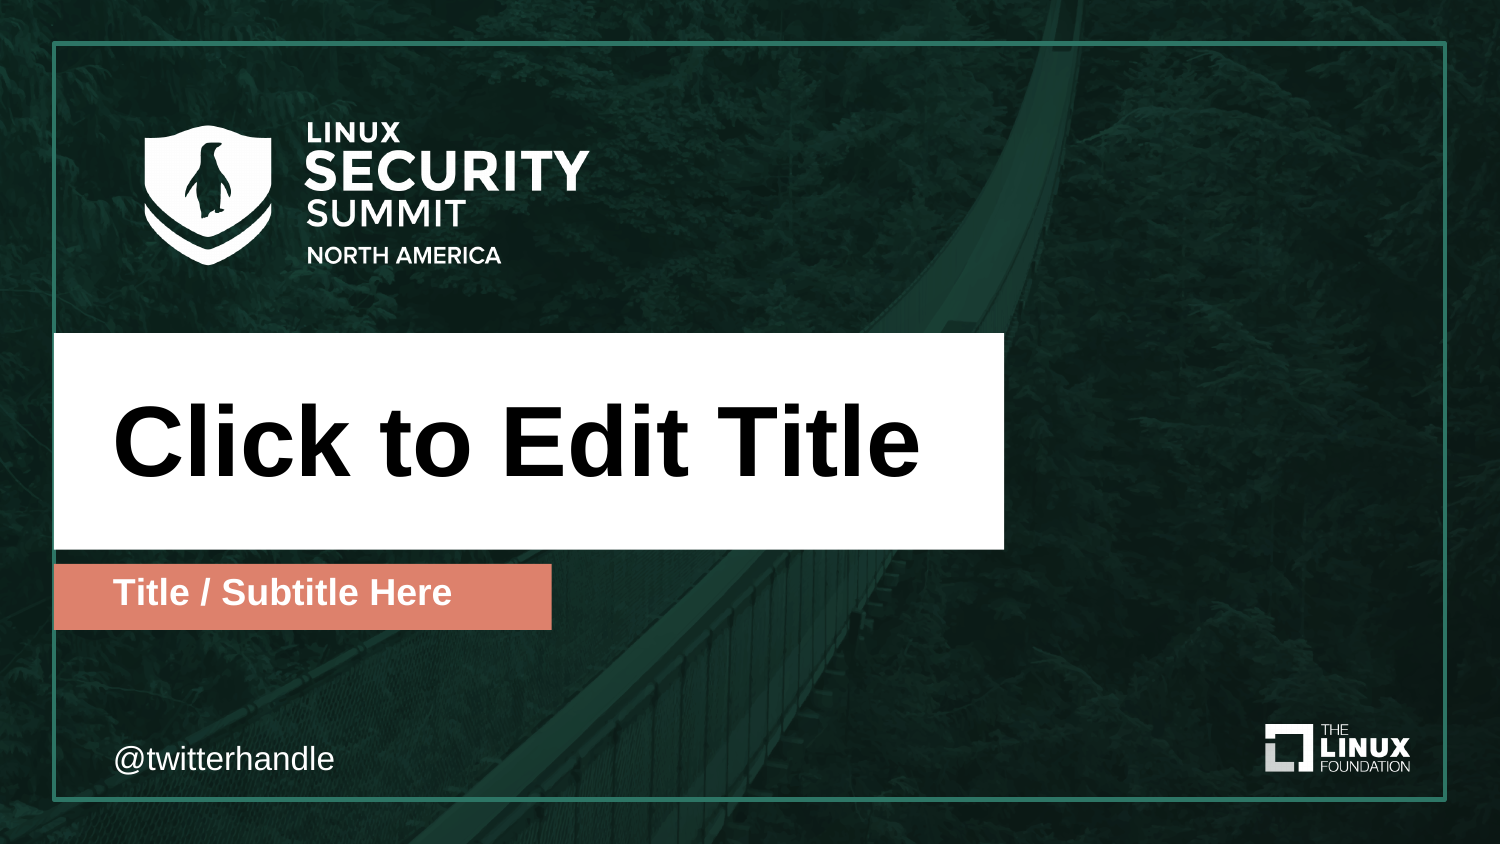

Click to Edit Title
Title / Subtitle Here
# @twitterhandle
@twitter